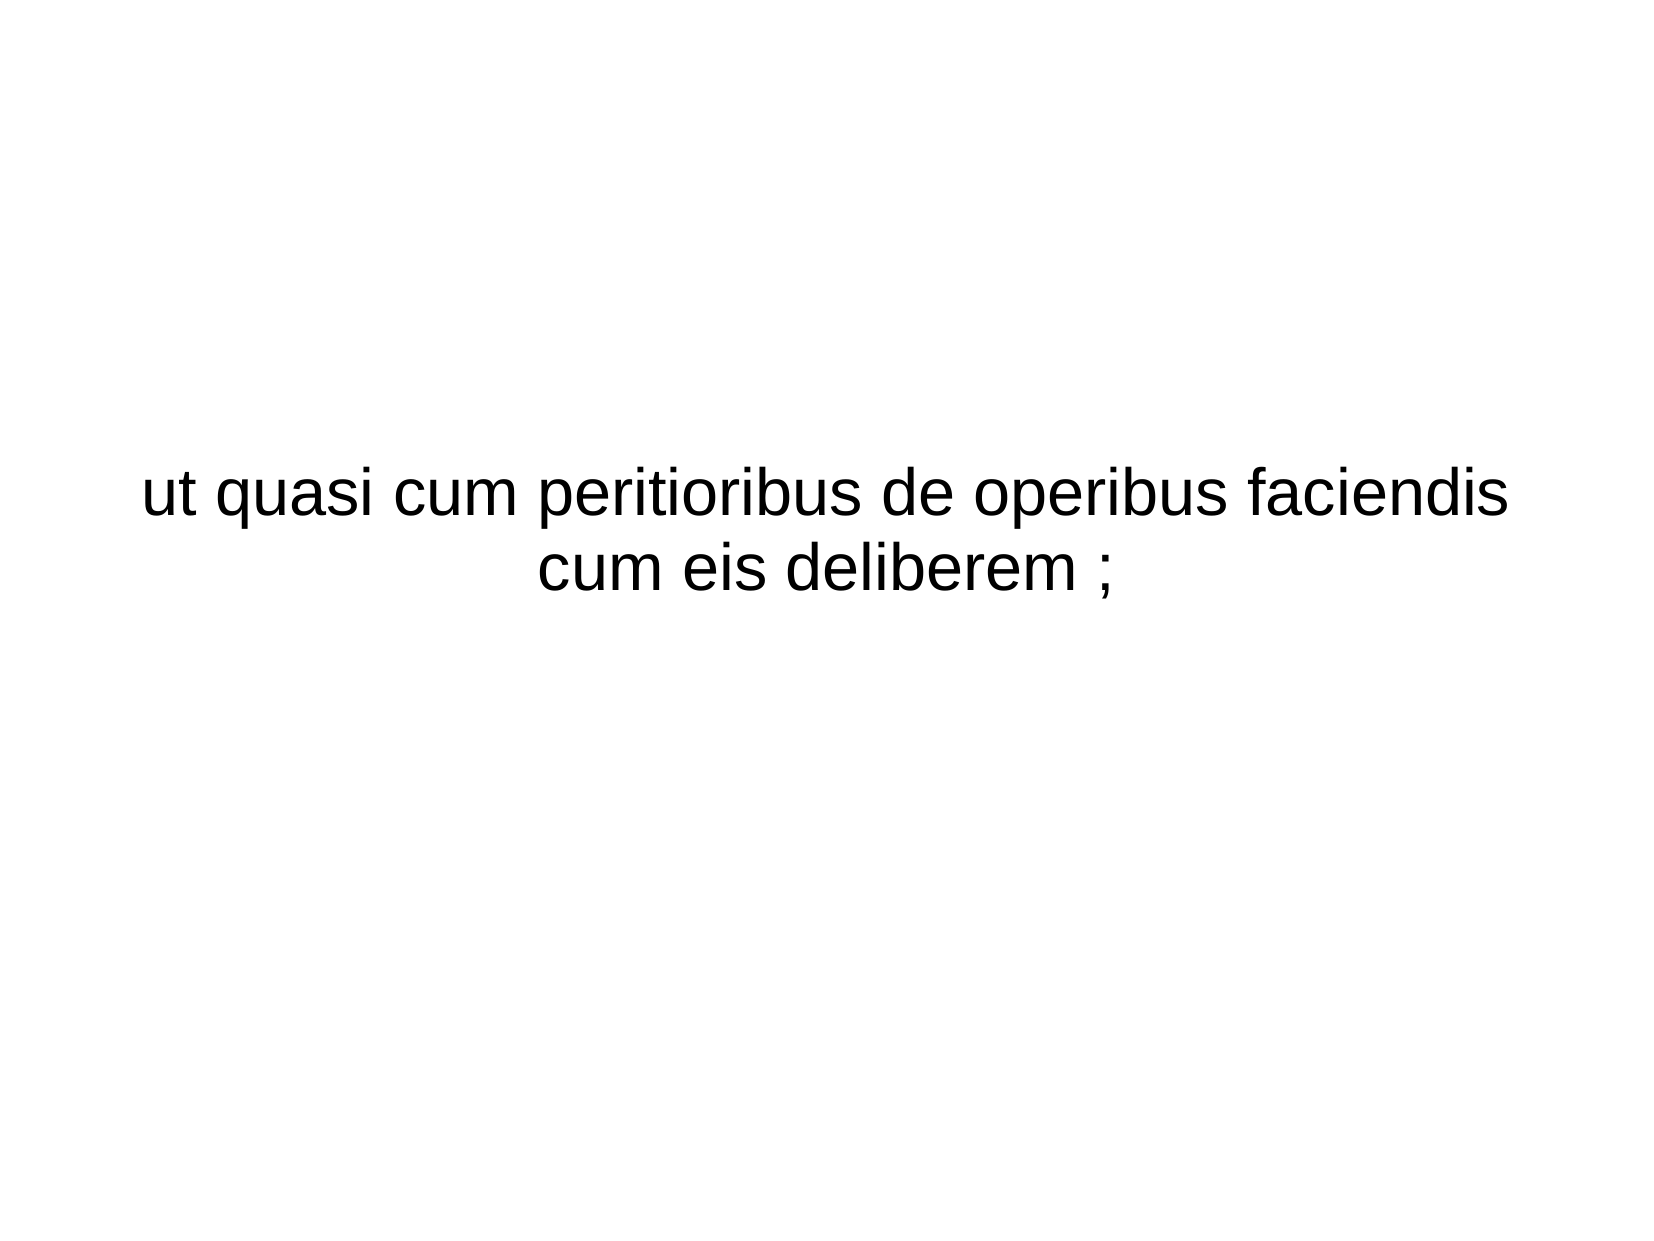

# ut quasi cum peritioribus de operibus faciendis cum eis deliberem ;